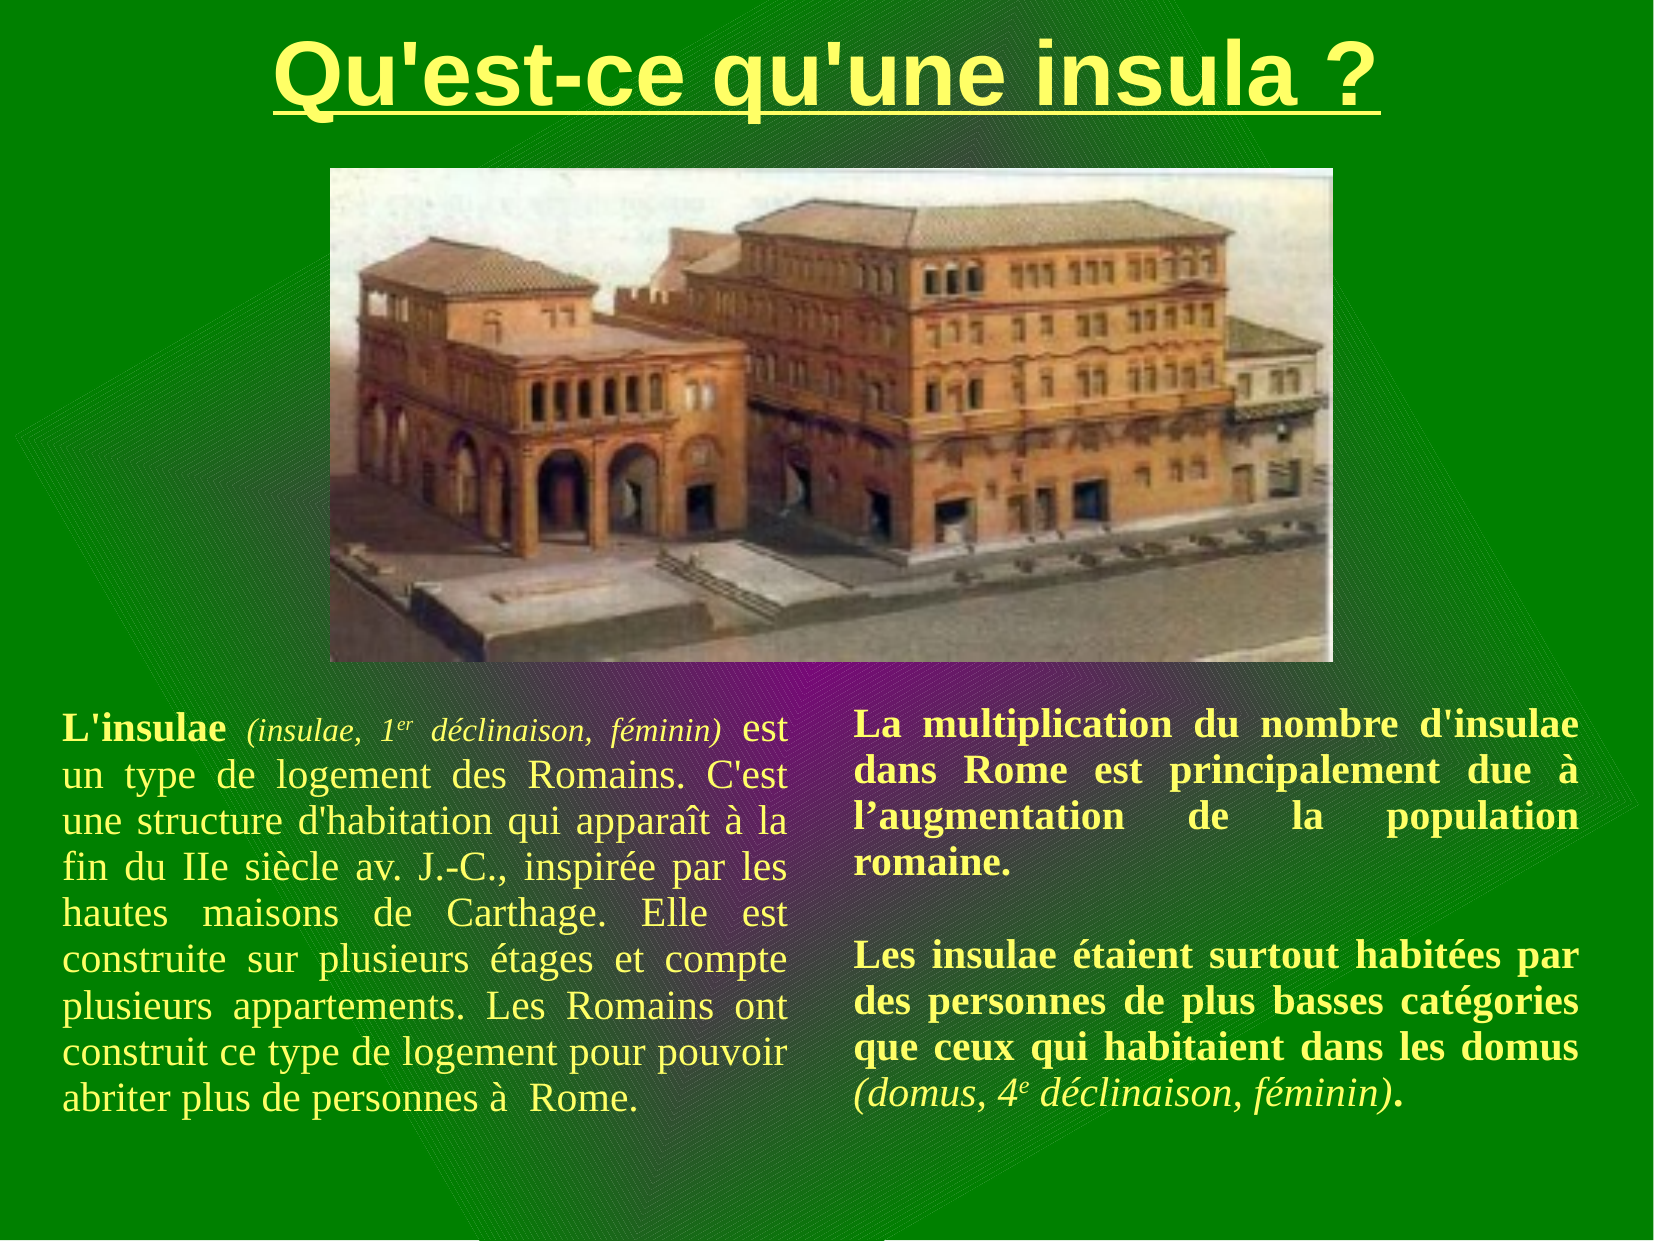

# Qu'est-ce qu'une insula ?
La multiplication du nombre d'insulae dans Rome est principalement due à l’augmentation de la population romaine.
Les insulae étaient surtout habitées par des personnes de plus basses catégories que ceux qui habitaient dans les domus (domus, 4e déclinaison, féminin).
L'insulae (insulae, 1er déclinaison, féminin) est un type de logement des Romains. C'est une structure d'habitation qui apparaît à la fin du IIe siècle av. J.-C., inspirée par les hautes maisons de Carthage. Elle est construite sur plusieurs étages et compte plusieurs appartements. Les Romains ont construit ce type de logement pour pouvoir abriter plus de personnes à Rome.